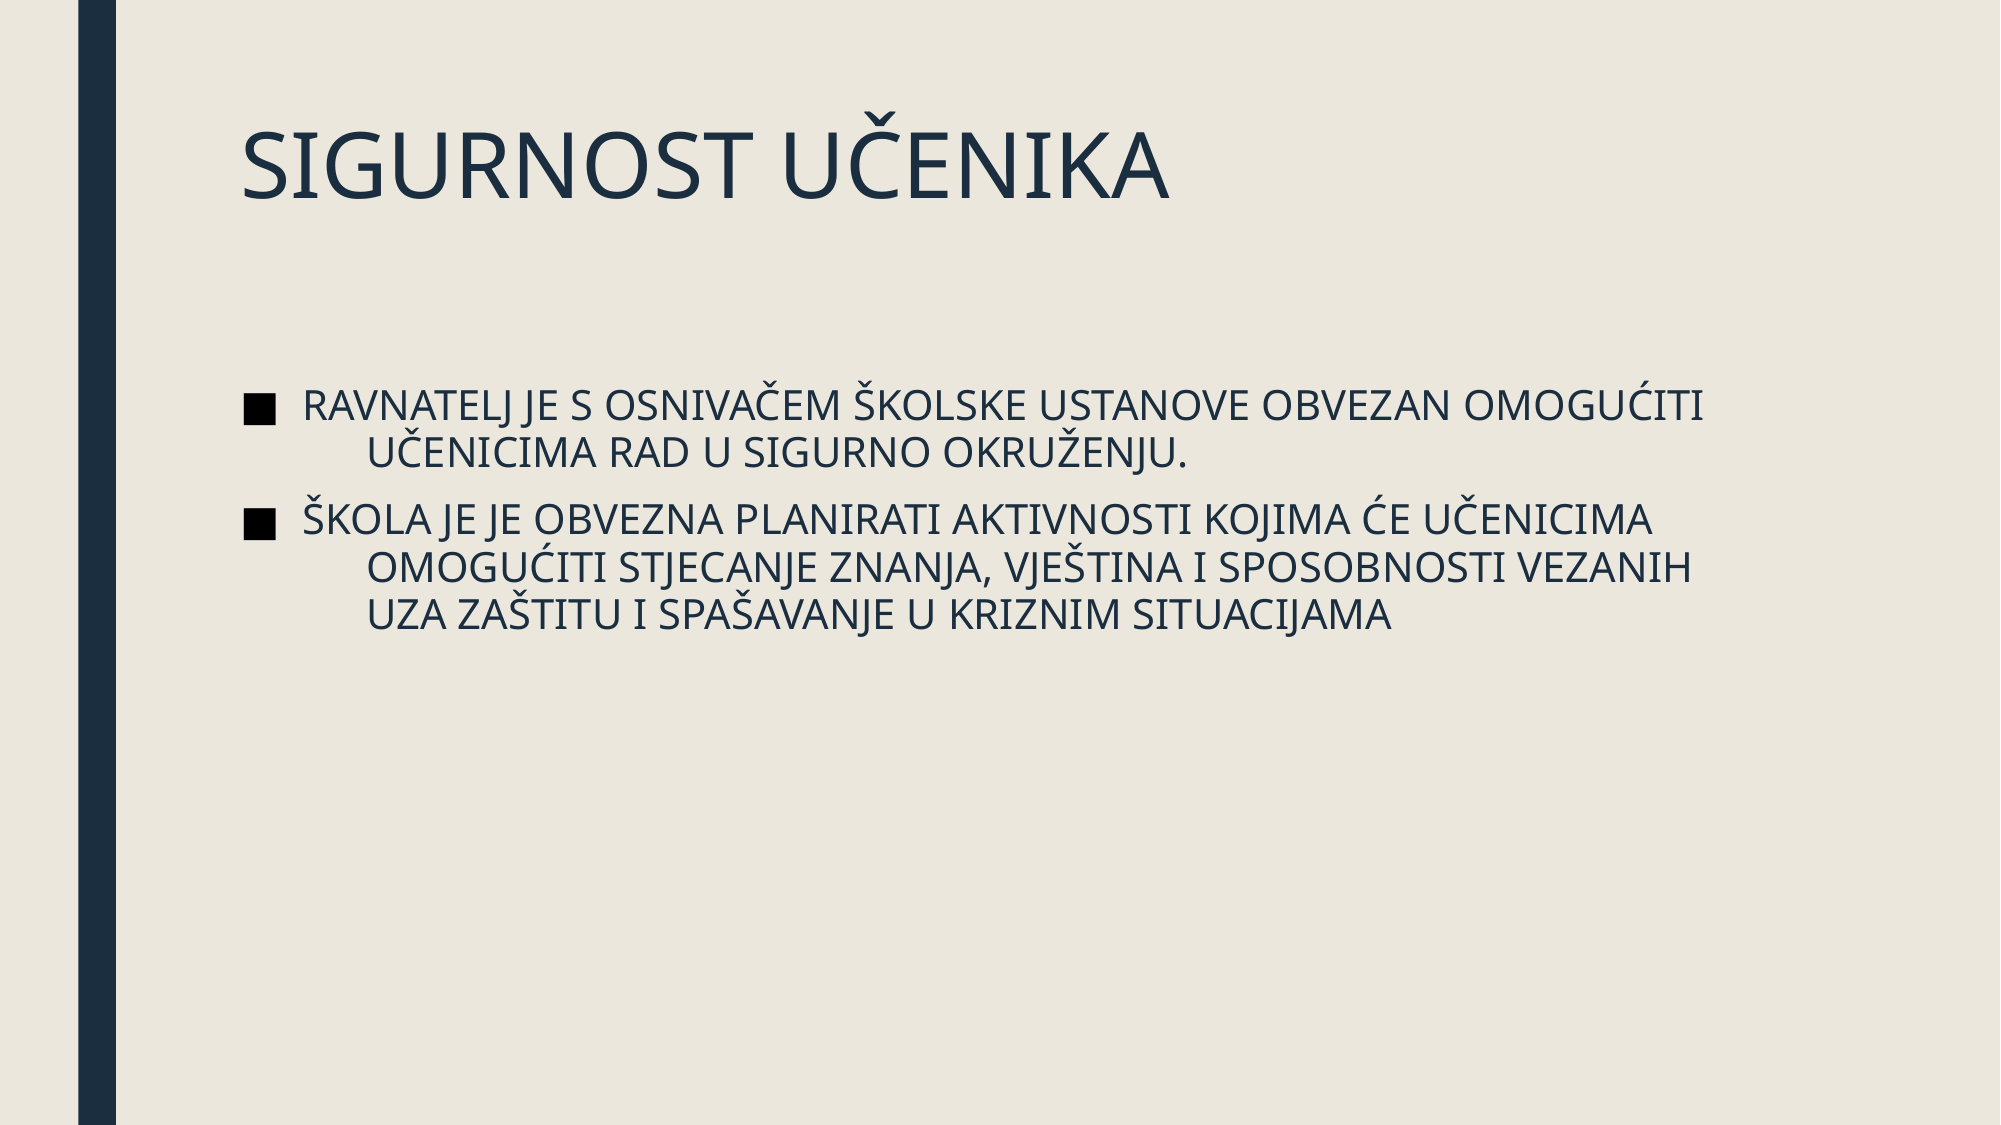

# SIGURNOST UČENIKA
RAVNATELJ JE S OSNIVAČEM ŠKOLSKE USTANOVE OBVEZAN OMOGUĆITI UČENICIMA RAD U SIGURNO OKRUŽENJU.
ŠKOLA JE JE OBVEZNA PLANIRATI AKTIVNOSTI KOJIMA ĆE UČENICIMA OMOGUĆITI STJECANJE ZNANJA, VJEŠTINA I SPOSOBNOSTI VEZANIH UZA ZAŠTITU I SPAŠAVANJE U KRIZNIM SITUACIJAMA